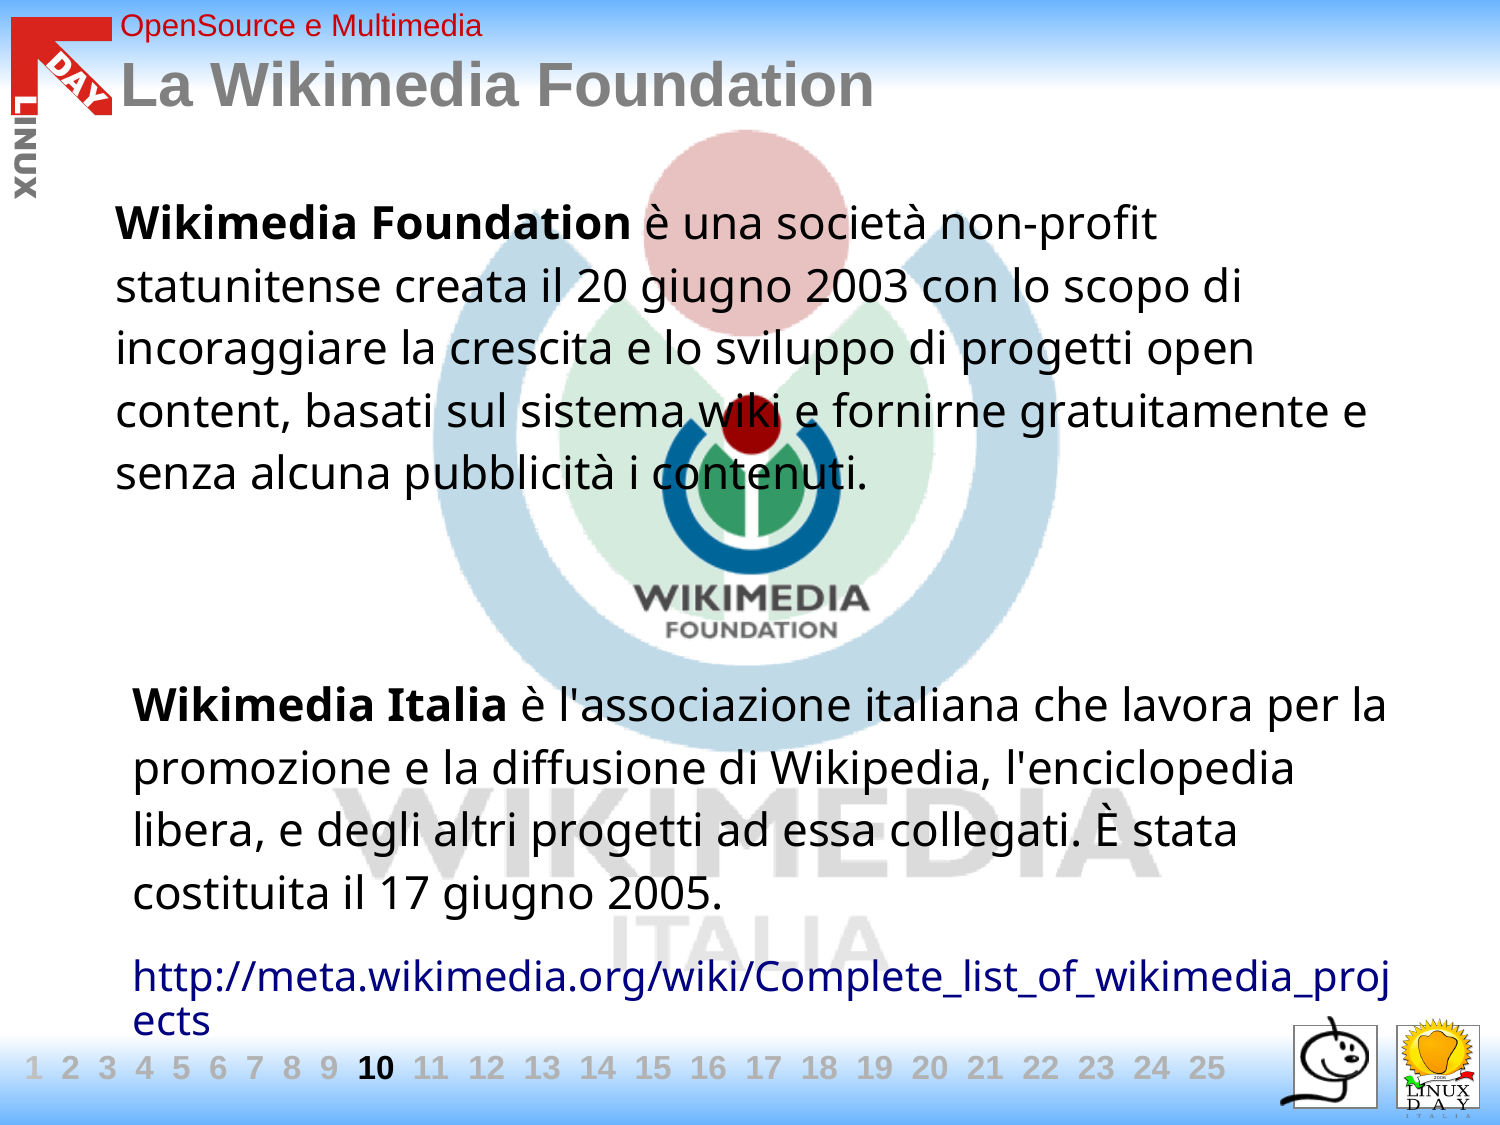

OpenSource e Multimedia
La Wikimedia Foundation
Wikimedia Foundation è una società non-profit statunitense creata il 20 giugno 2003 con lo scopo di incoraggiare la crescita e lo sviluppo di progetti open content, basati sul sistema wiki e fornirne gratuitamente e senza alcuna pubblicità i contenuti.
Wikimedia Italia è l'associazione italiana che lavora per la promozione e la diffusione di Wikipedia, l'enciclopedia libera, e degli altri progetti ad essa collegati. È stata costituita il 17 giugno 2005.
http://meta.wikimedia.org/wiki/Complete_list_of_wikimedia_projects
1 2 3 4 5 6 7 8 9 10 11 12 13 14 15 16 17 18 19 20 21 22 23 24 25